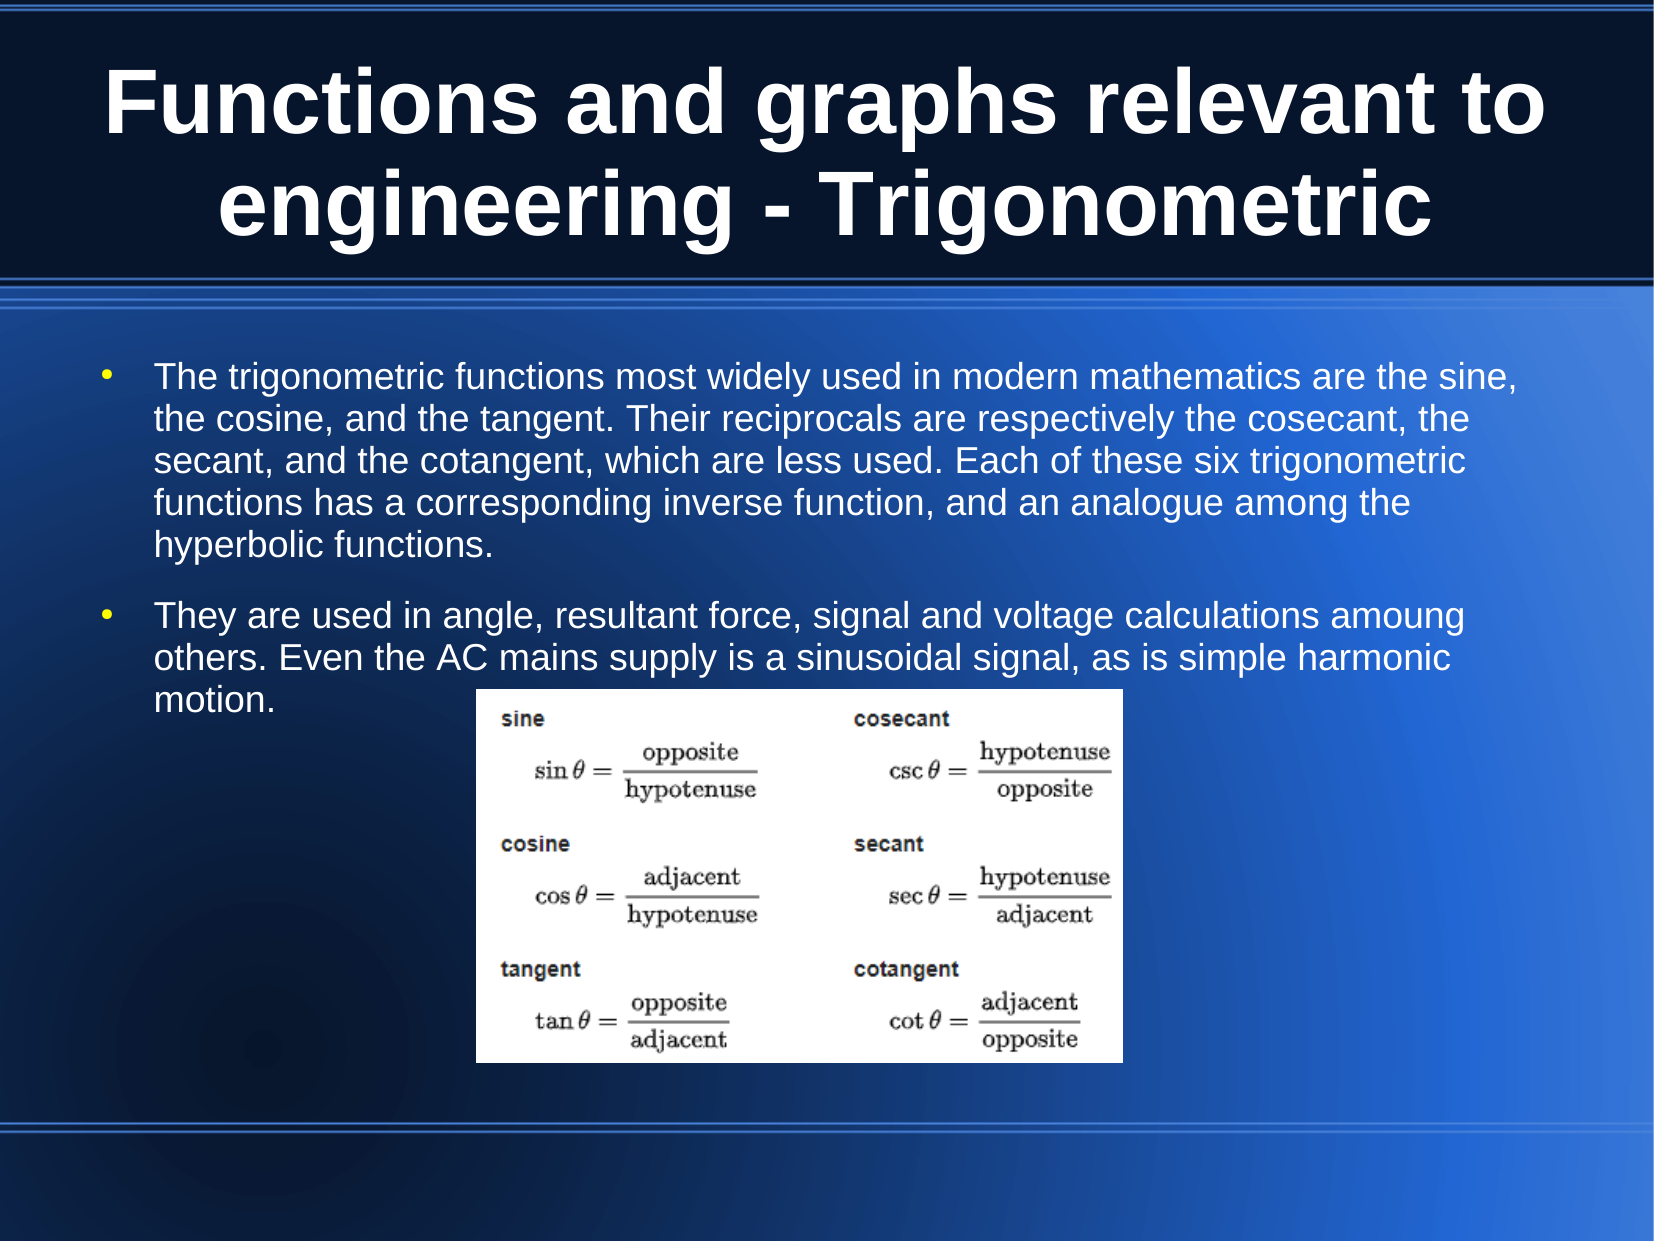

# Functions and graphs relevant to engineering - Trigonometric
The trigonometric functions most widely used in modern mathematics are the sine, the cosine, and the tangent. Their reciprocals are respectively the cosecant, the secant, and the cotangent, which are less used. Each of these six trigonometric functions has a corresponding inverse function, and an analogue among the hyperbolic functions.
They are used in angle, resultant force, signal and voltage calculations amoung others. Even the AC mains supply is a sinusoidal signal, as is simple harmonic motion.